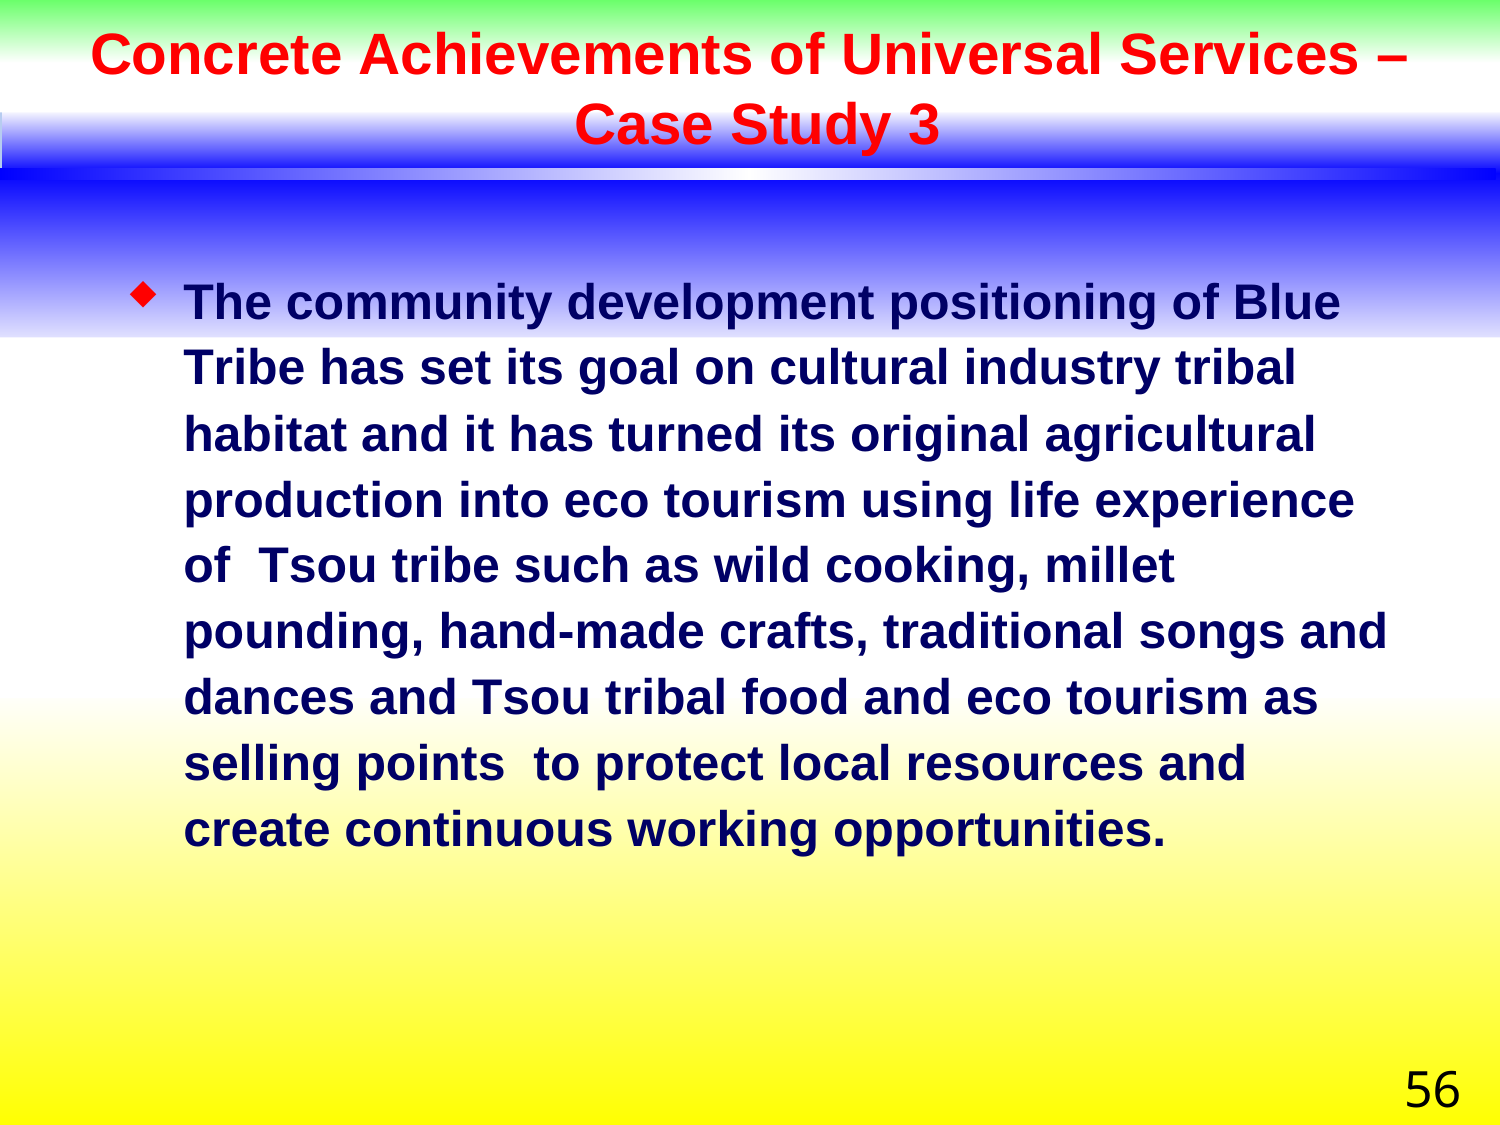

Concrete Achievements of Universal Services –
 Case Study 3
# The community development positioning of Blue Tribe has set its goal on cultural industry tribal habitat and it has turned its original agricultural production into eco tourism using life experience of Tsou tribe such as wild cooking, millet pounding, hand-made crafts, traditional songs and dances and Tsou tribal food and eco tourism as selling points to protect local resources and create continuous working opportunities.
56